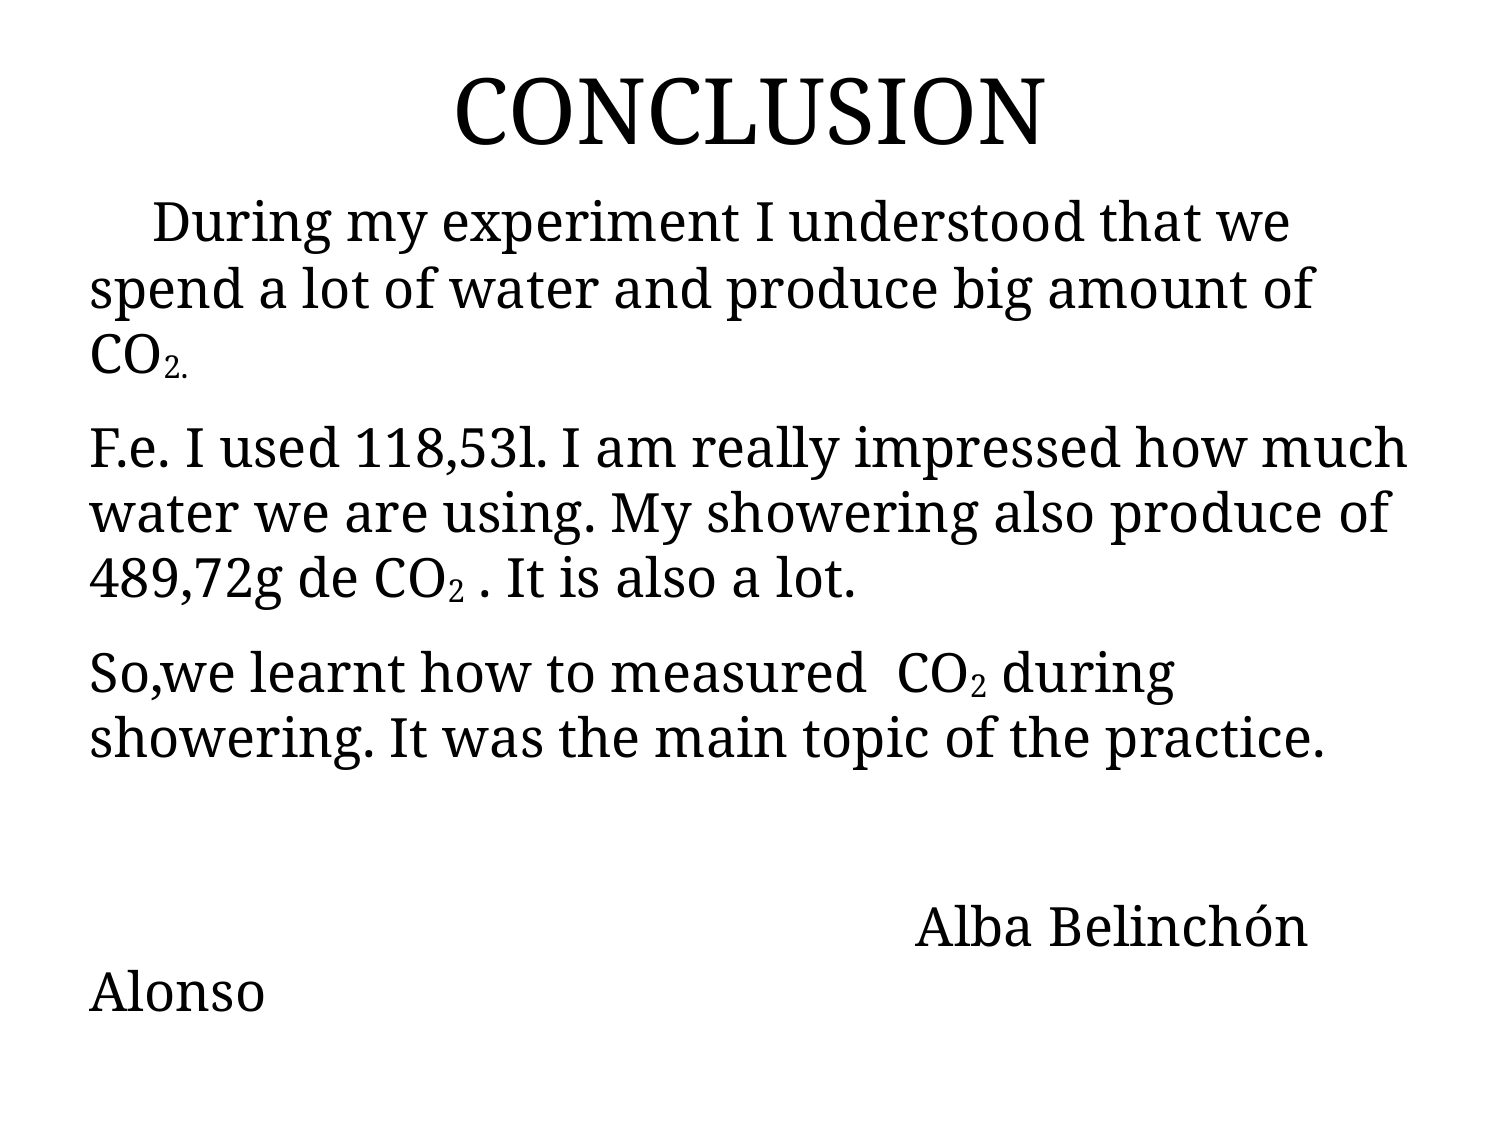

# CONCLUSION
 During my experiment I understood that we spend a lot of water and produce big amount of CO2.
F.e. I used 118,53l. I am really impressed how much water we are using. My showering also produce of 489,72g de CO2 . It is also a lot.
So,we learnt how to measured CO2 during showering. It was the main topic of the practice.
 Alba Belinchón Alonso
 3C